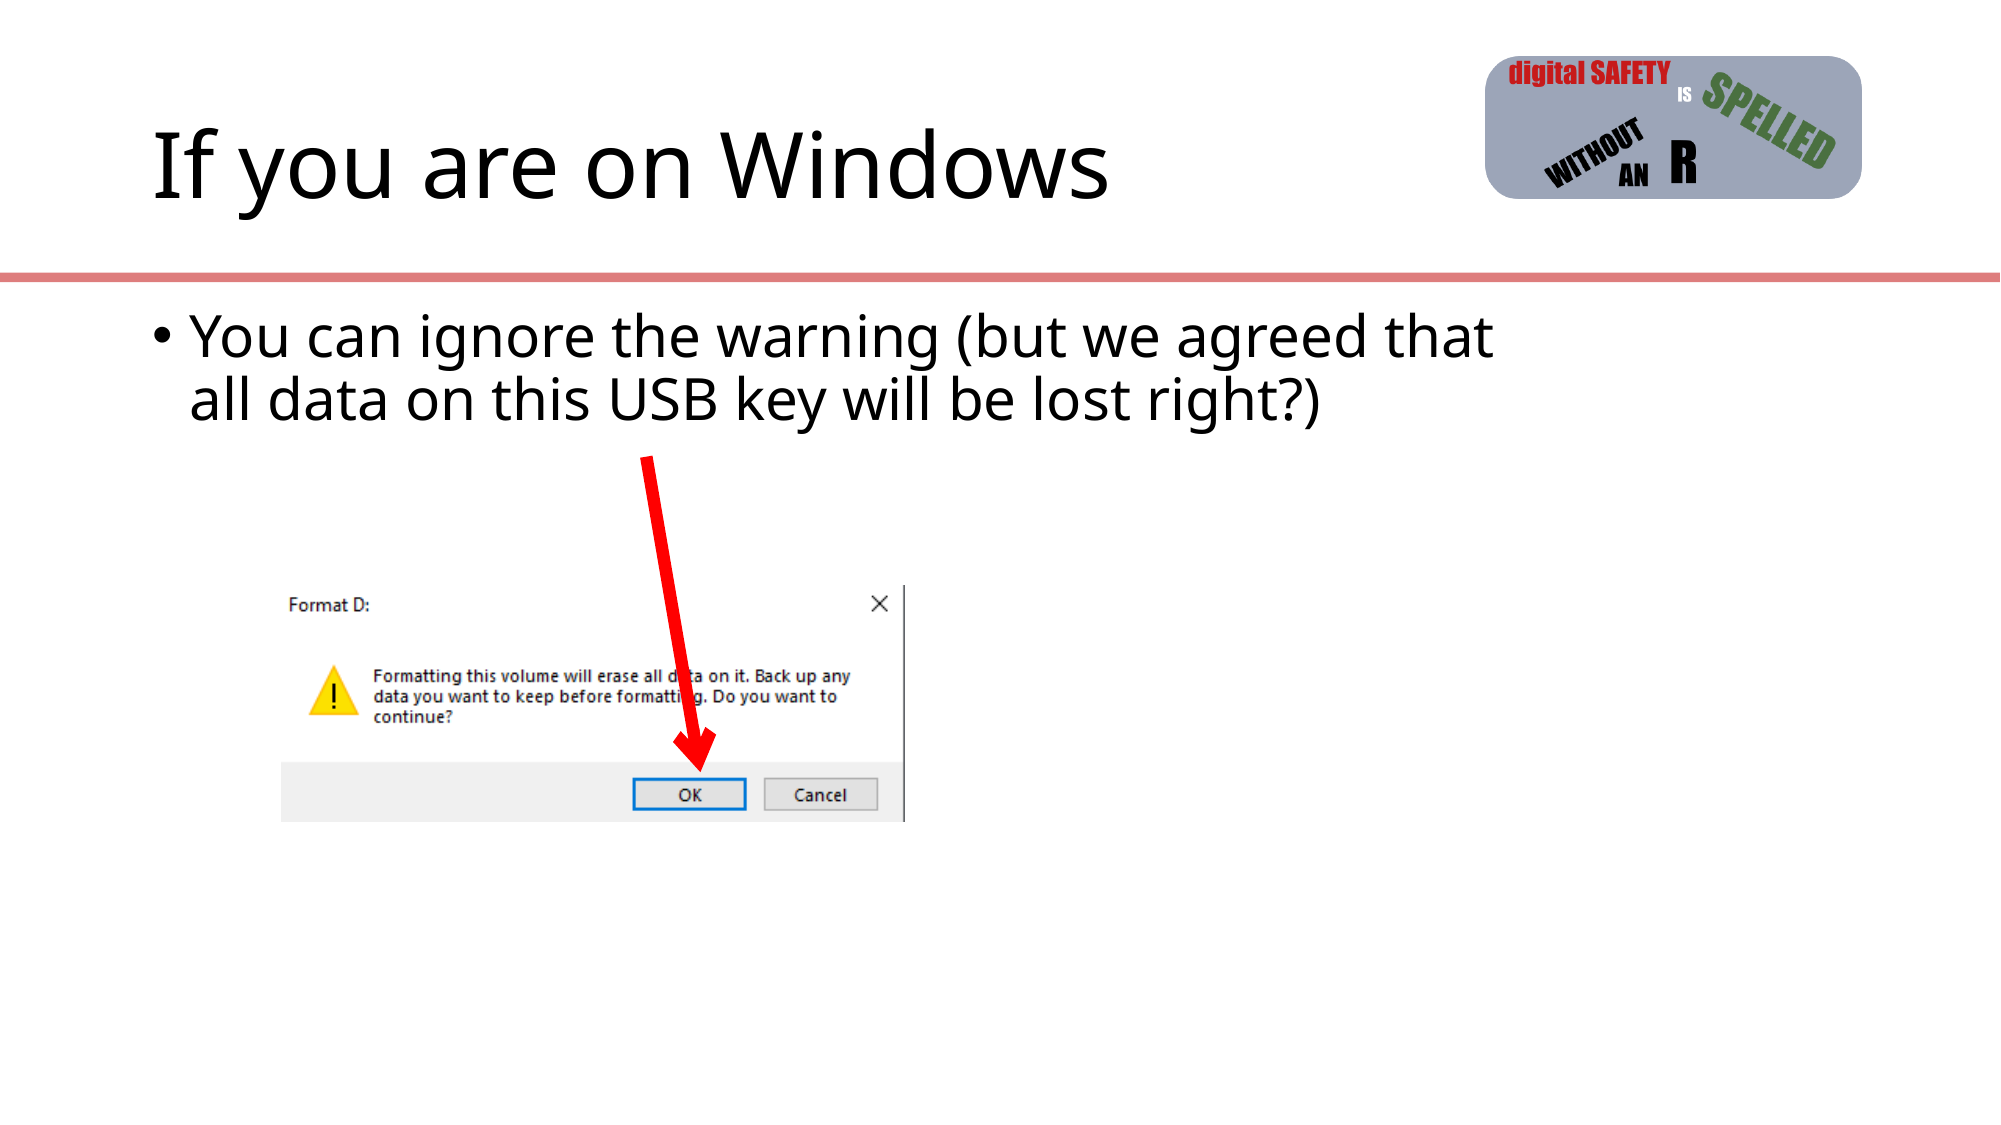

# If you are on Windows
You can ignore the warning (but we agreed that all data on this USB key will be lost right?)